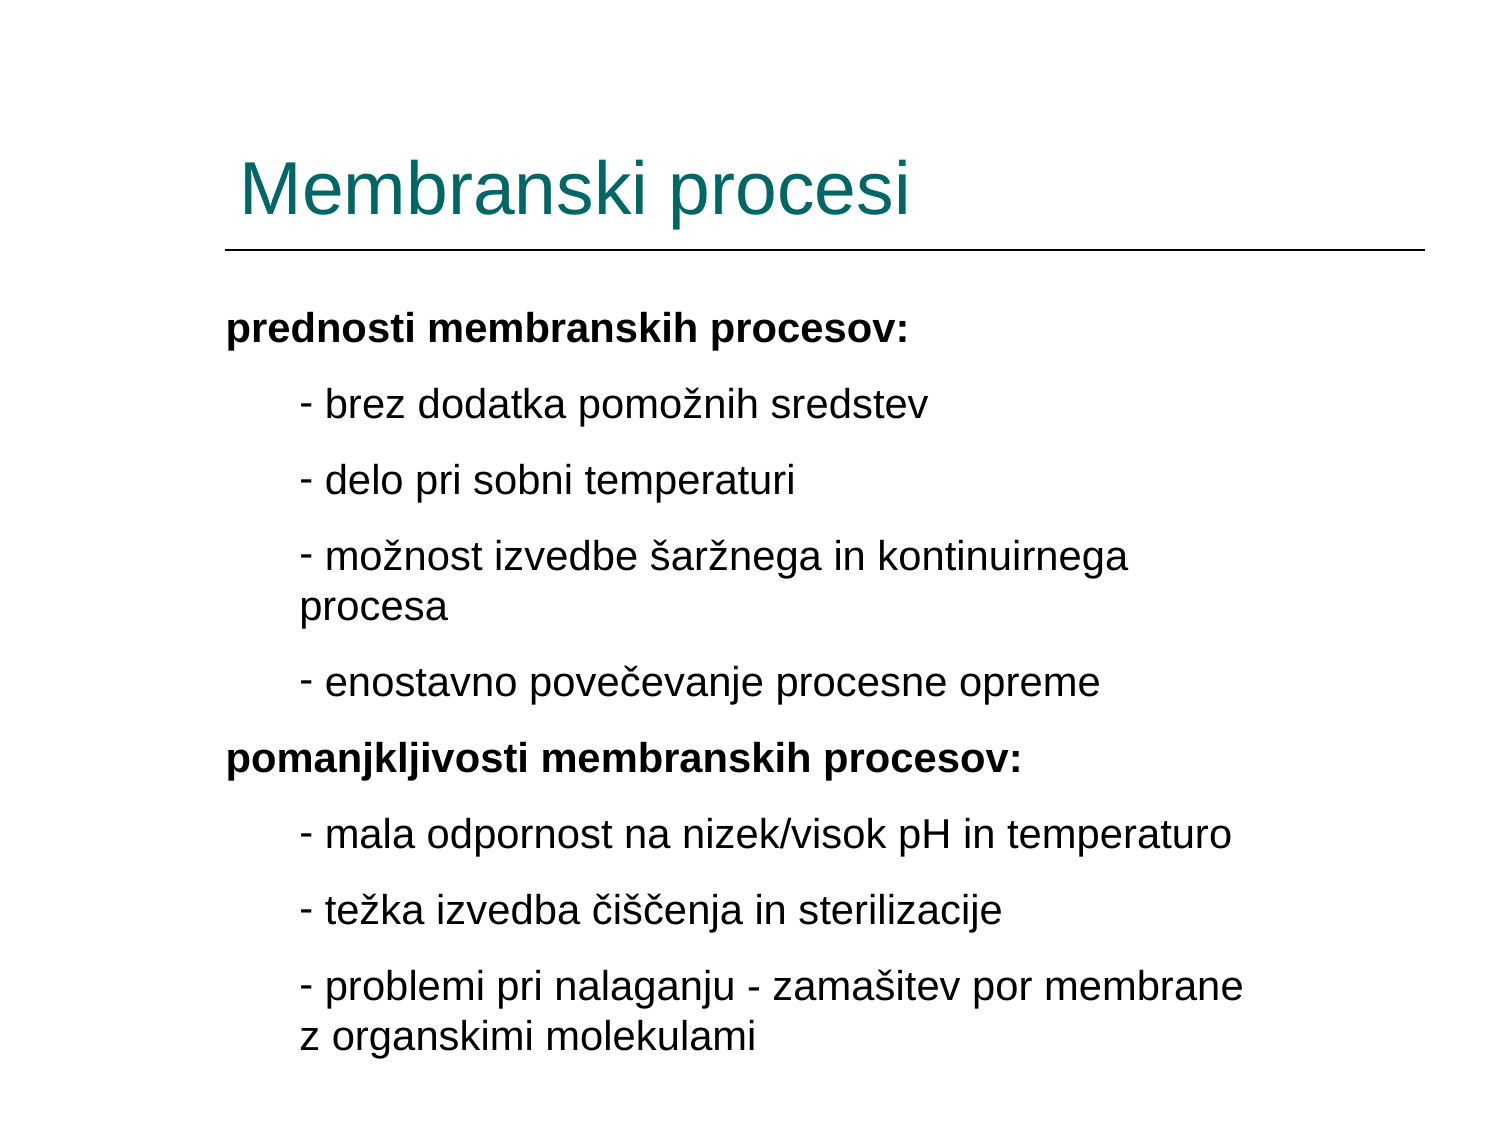

# Membranski procesi
prednosti membranskih procesov:
 brez dodatka pomožnih sredstev
 delo pri sobni temperaturi
 možnost izvedbe šaržnega in kontinuirnega procesa
 enostavno povečevanje procesne opreme
pomanjkljivosti membranskih procesov:
 mala odpornost na nizek/visok pH in temperaturo
 težka izvedba čiščenja in sterilizacije
 problemi pri nalaganju - zamašitev por membrane z organskimi molekulami